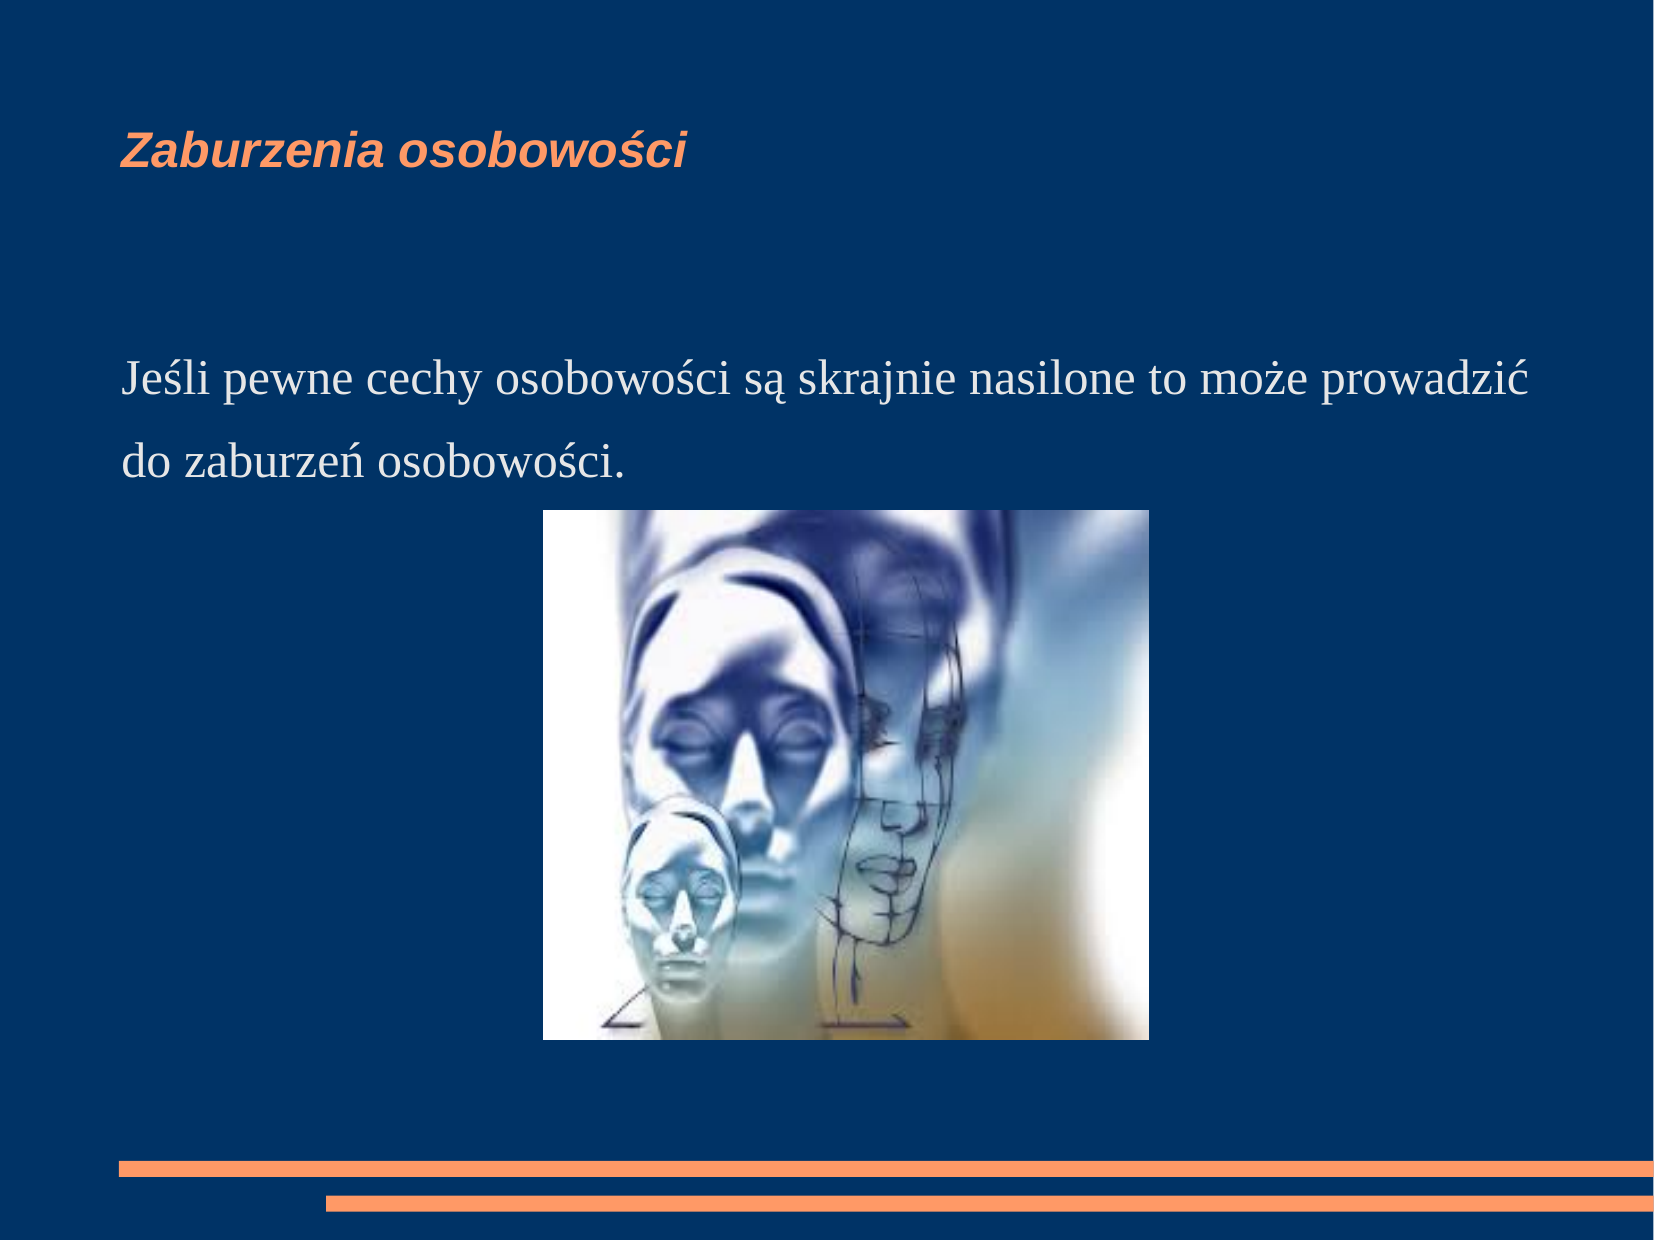

# Zaburzenia osobowości
Jeśli pewne cechy osobowości są skrajnie nasilone to może prowadzić do zaburzeń osobowości.